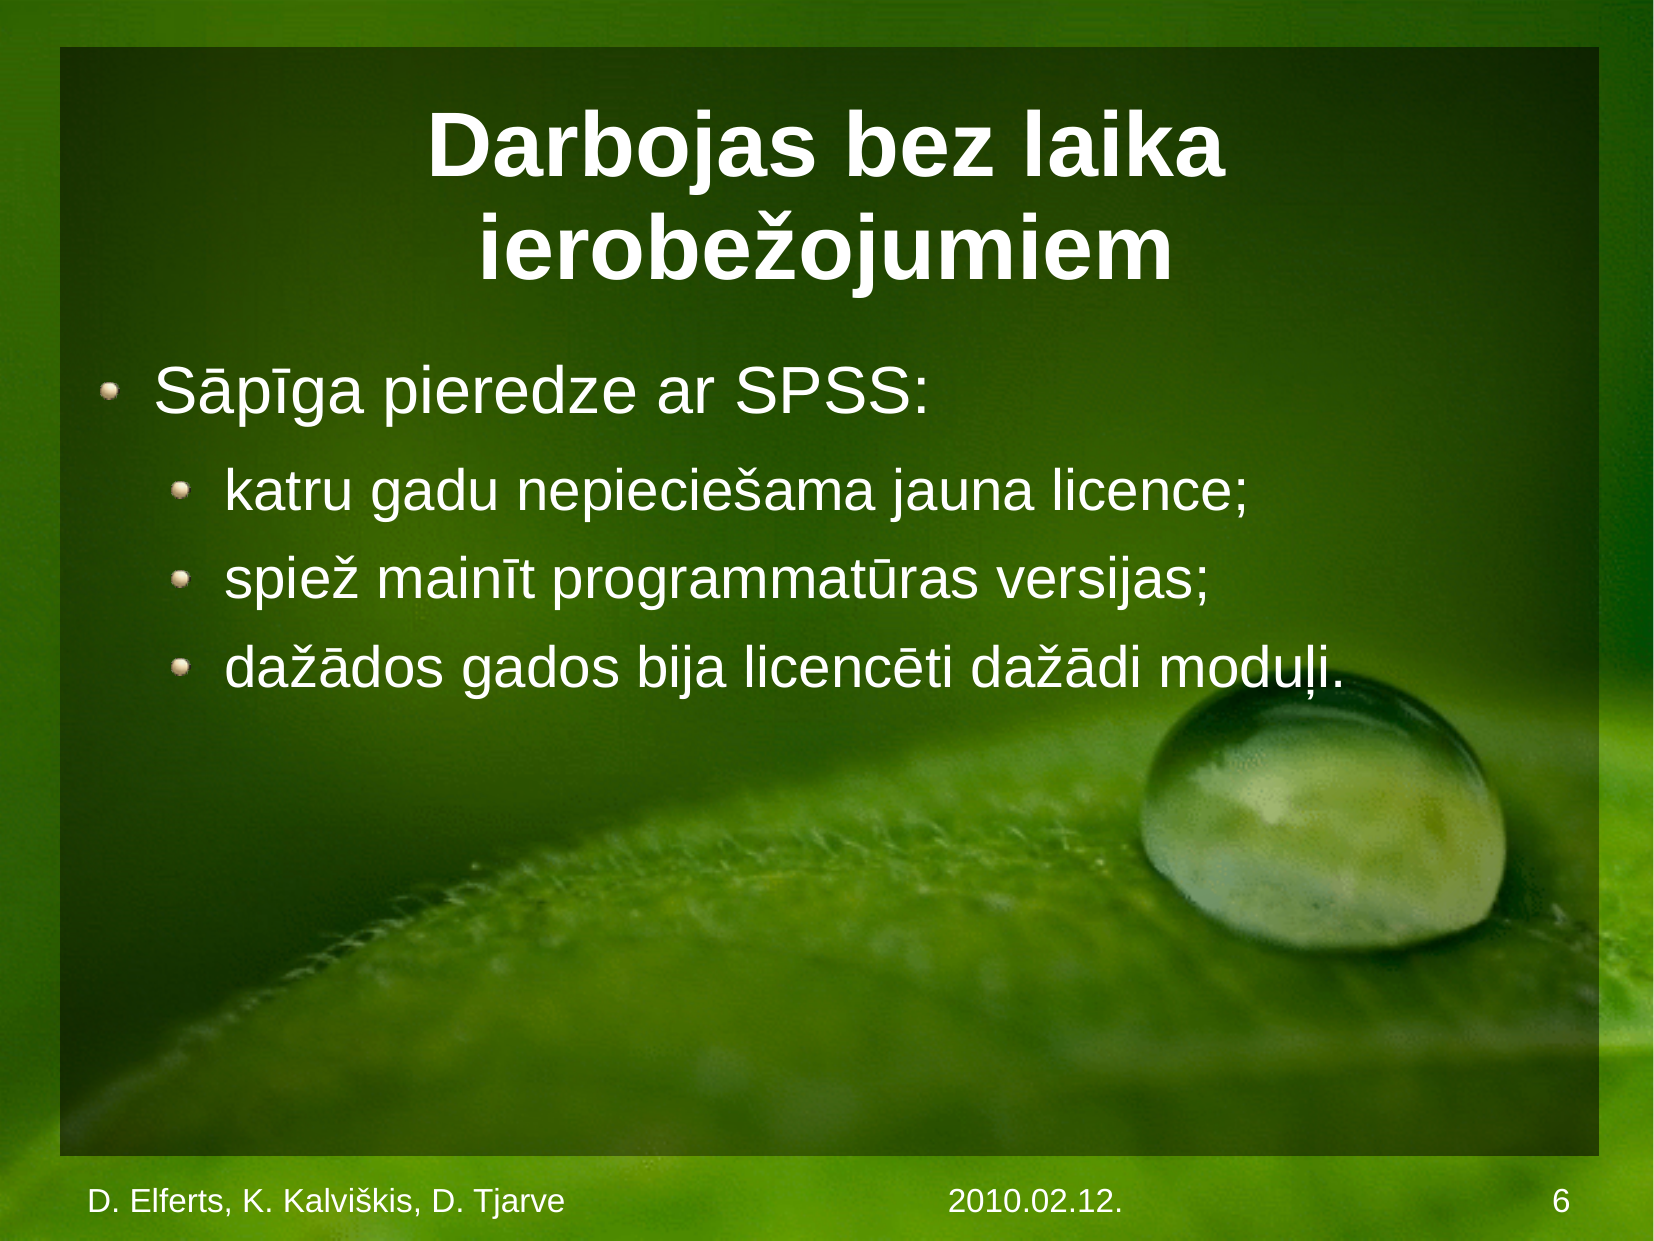

# Darbojas bez laika ierobežojumiem
Sāpīga pieredze ar SPSS:
katru gadu nepieciešama jauna licence;
spiež mainīt programmatūras versijas;
dažādos gados bija licencēti dažādi moduļi.
D. Elferts, K. Kalviškis, D. Tjarve
2010.02.12.
6